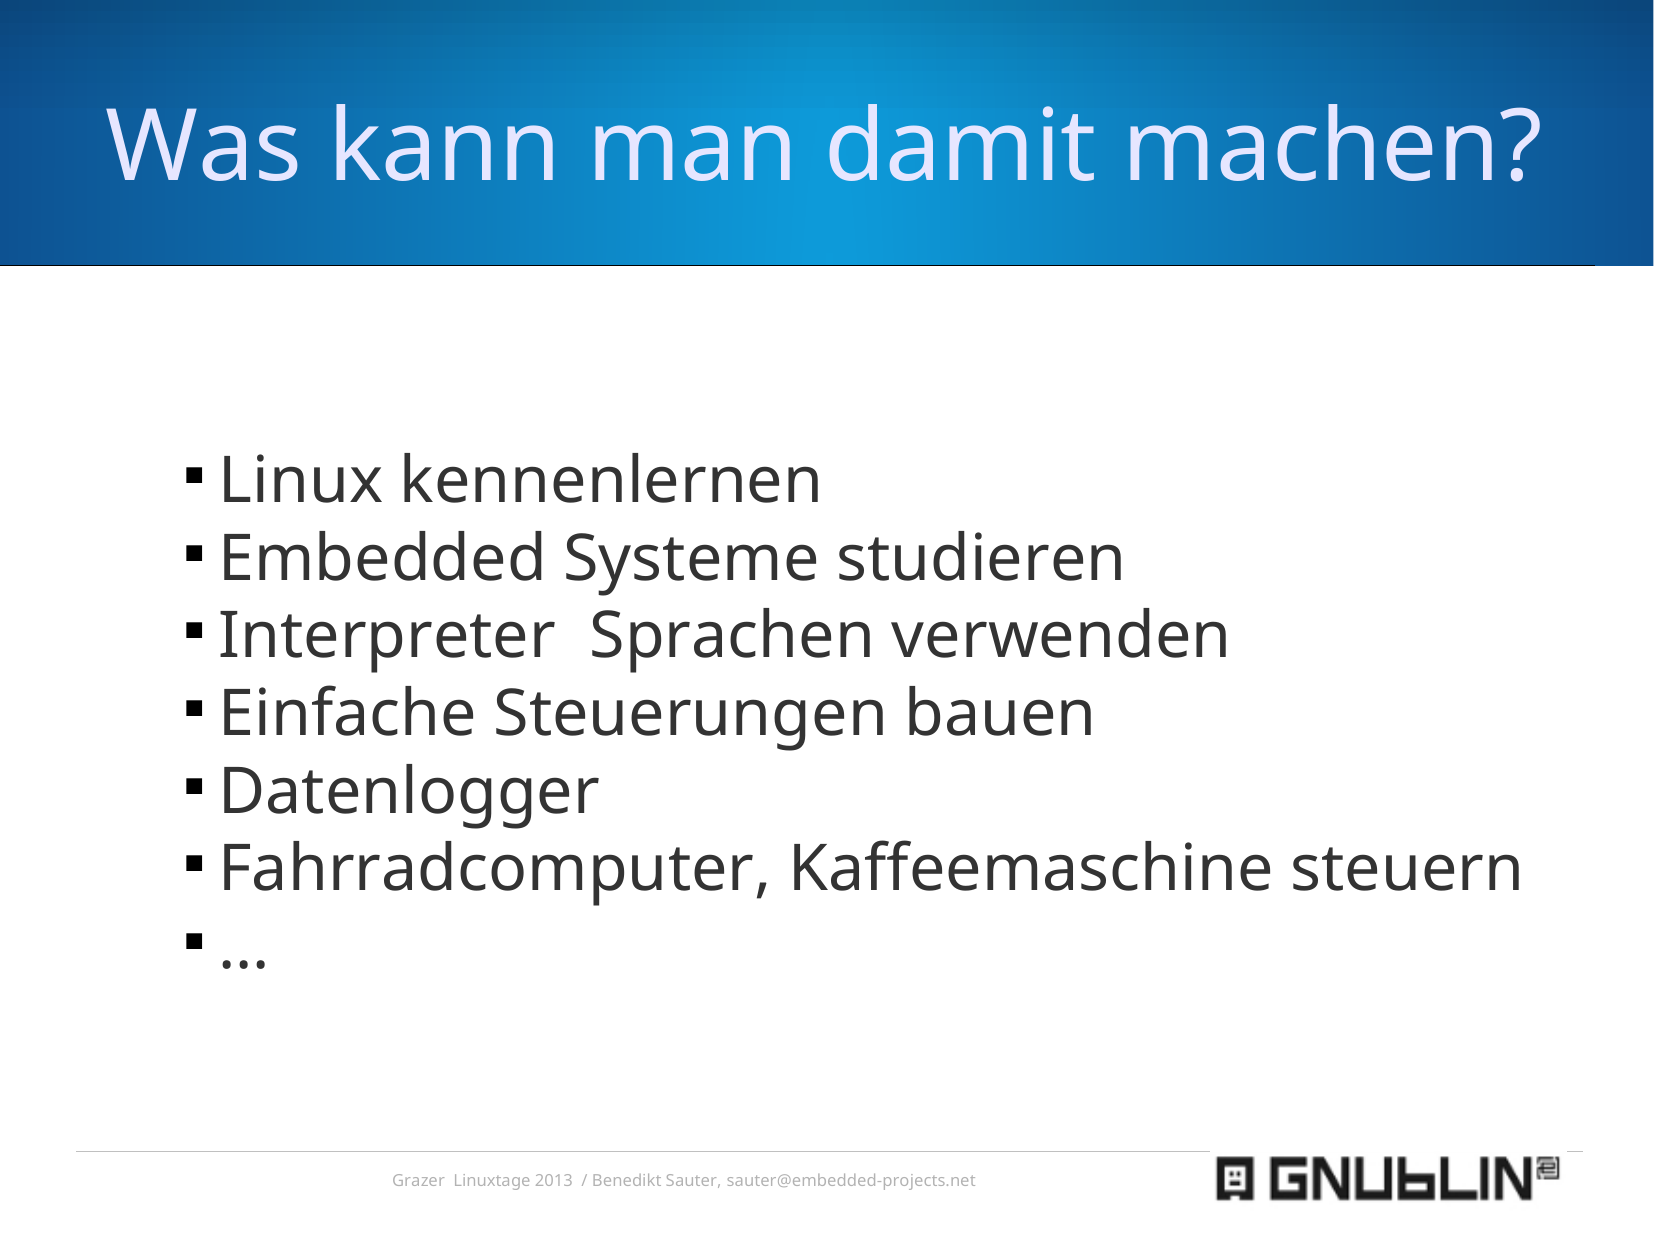

# Was kann man damit machen?
 Linux kennenlernen
 Embedded Systeme studieren
 Interpreter Sprachen verwenden
 Einfache Steuerungen bauen
 Datenlogger
 Fahrradcomputer, Kaffeemaschine steuern
 ...